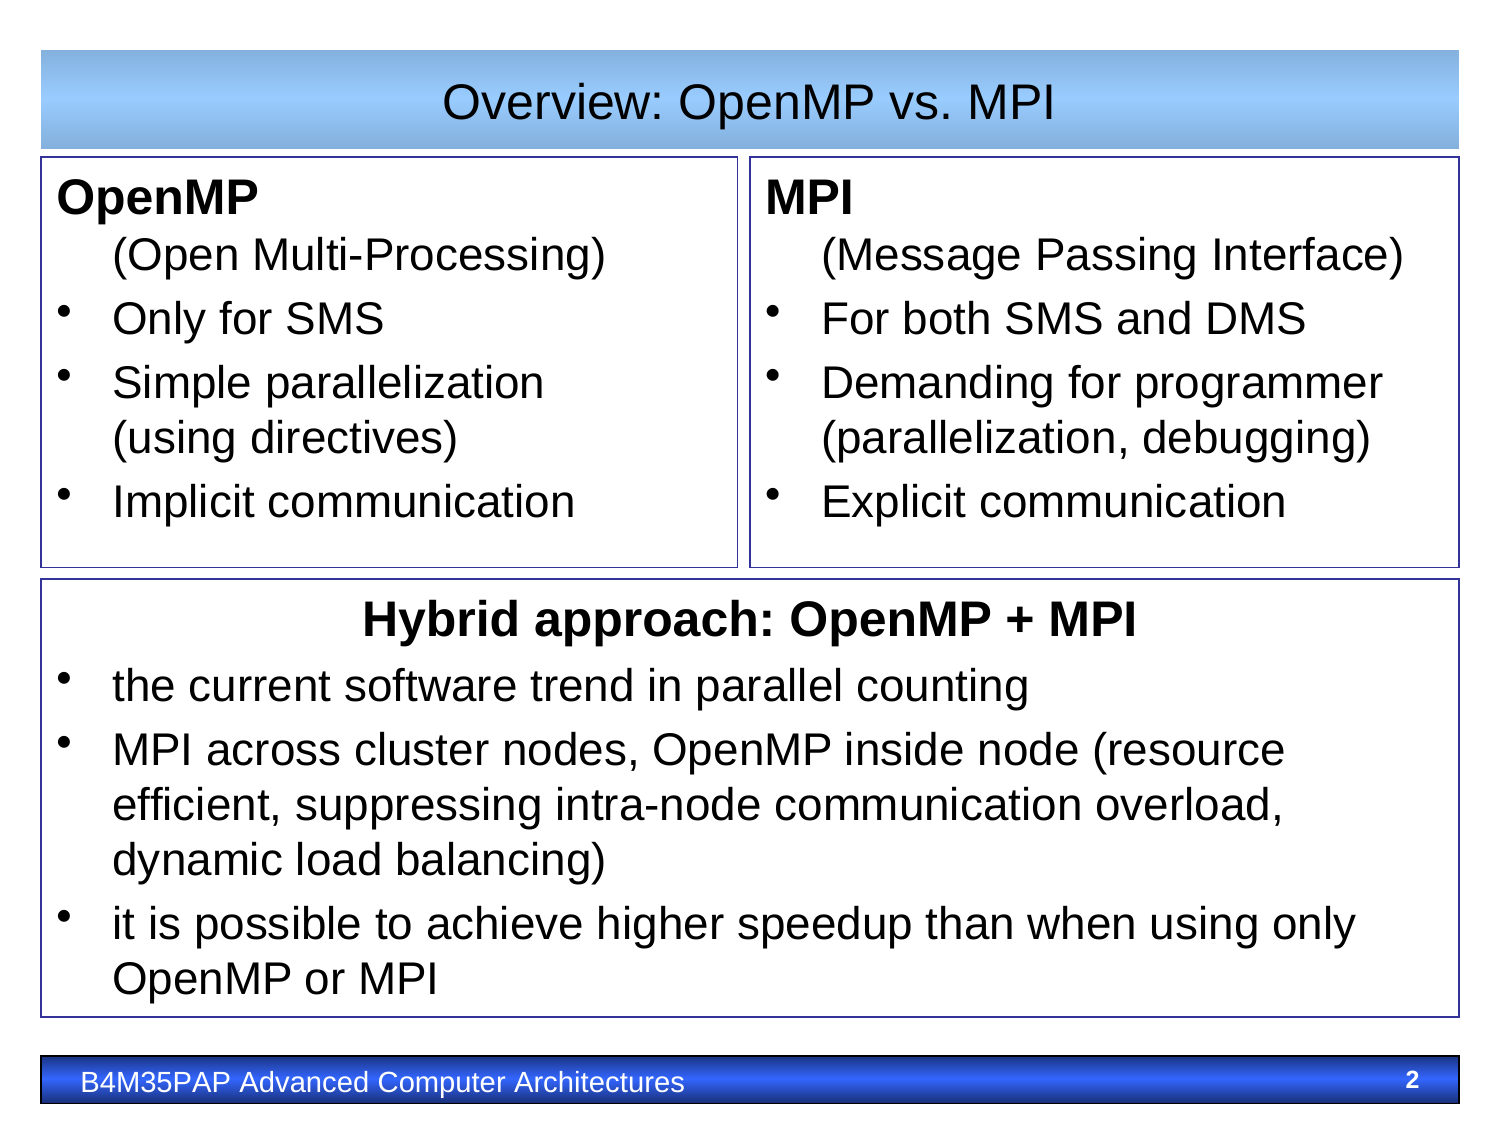

# Overview: OpenMP vs. MPI
OpenMP
(Open Multi-Processing)
Only for SMS
Simple parallelization
(using directives)
Implicit communication
MPI
(Message Passing Interface)
For both SMS and DMS
Demanding for programmer
(parallelization, debugging)
Explicit communication
Hybrid approach: OpenMP + MPI
the current software trend in parallel counting
MPI across cluster nodes, OpenMP inside node (resource efficient, suppressing intra-node communication overload, dynamic load balancing)
it is possible to achieve higher speedup than when using only OpenMP or MPI